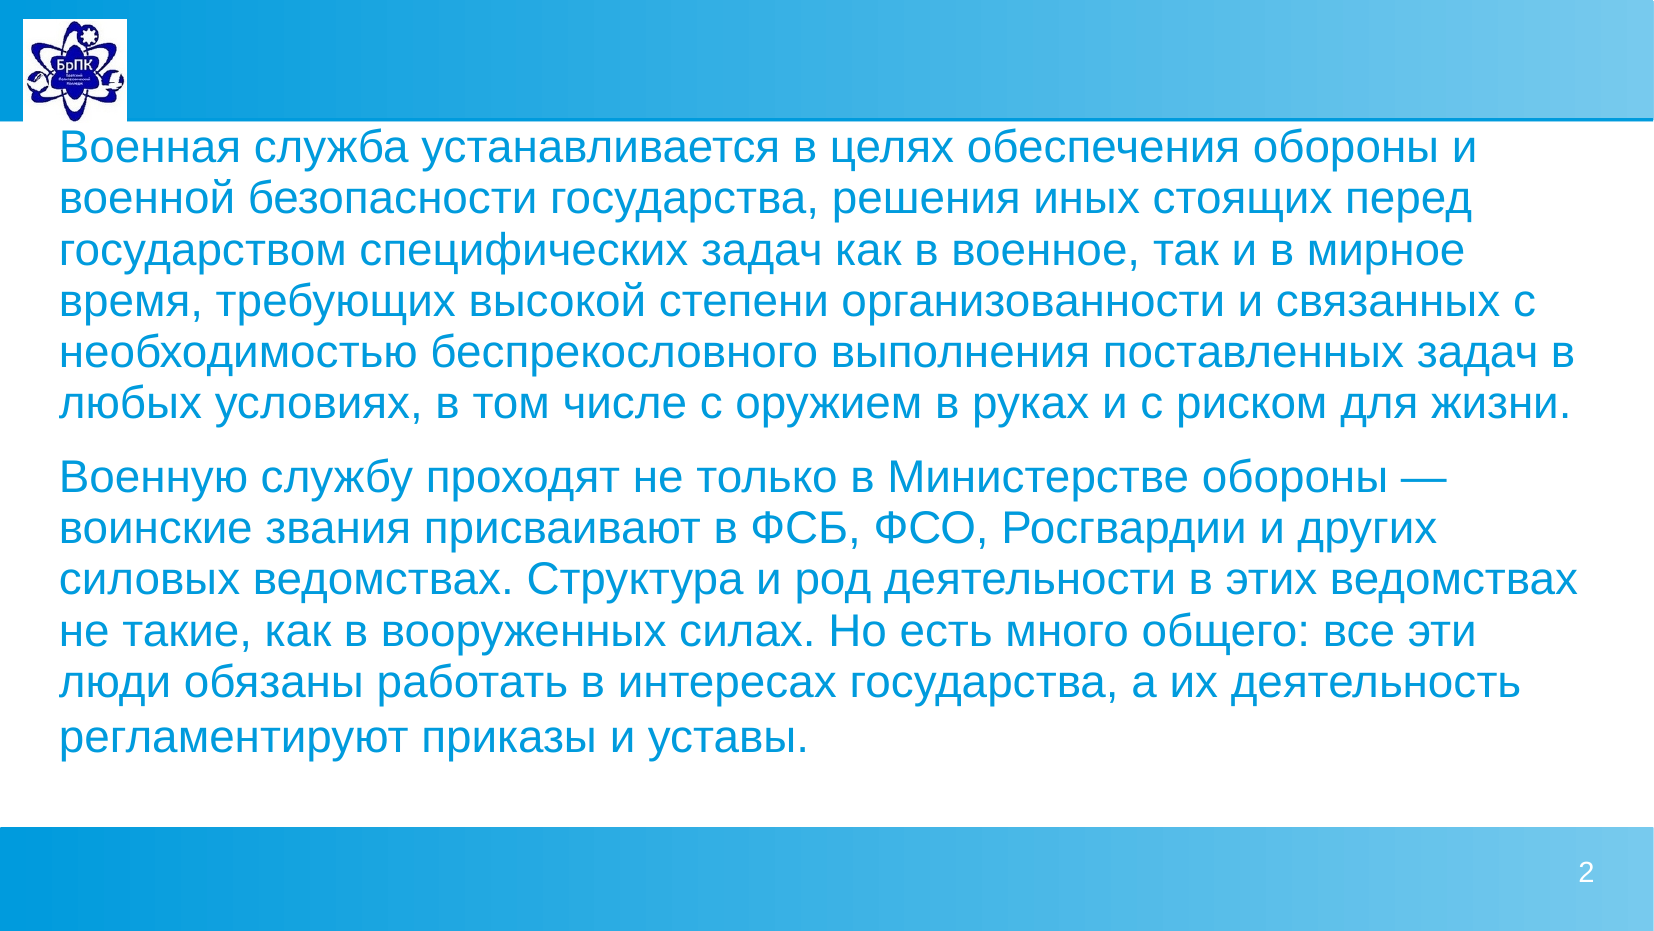

# Военная служба устанавливается в целях обеспечения обороны и военной безопасности государства, решения иных стоящих перед государством специфических задач как в военное, так и в мирное время, требующих высокой степени организованности и связанных с необходимостью беспрекословного выполнения поставленных задач в любых условиях, в том числе с оружием в руках и с риском для жизни.
Военную службу проходят не только в Министерстве обороны — воинские звания присваивают в ФСБ, ФСО, Росгвардии и других силовых ведомствах. Структура и род деятельности в этих ведомствах не такие, как в вооруженных силах. Но есть много общего: все эти люди обязаны работать в интересах государства, а их деятельность регламентируют приказы и уставы.
2